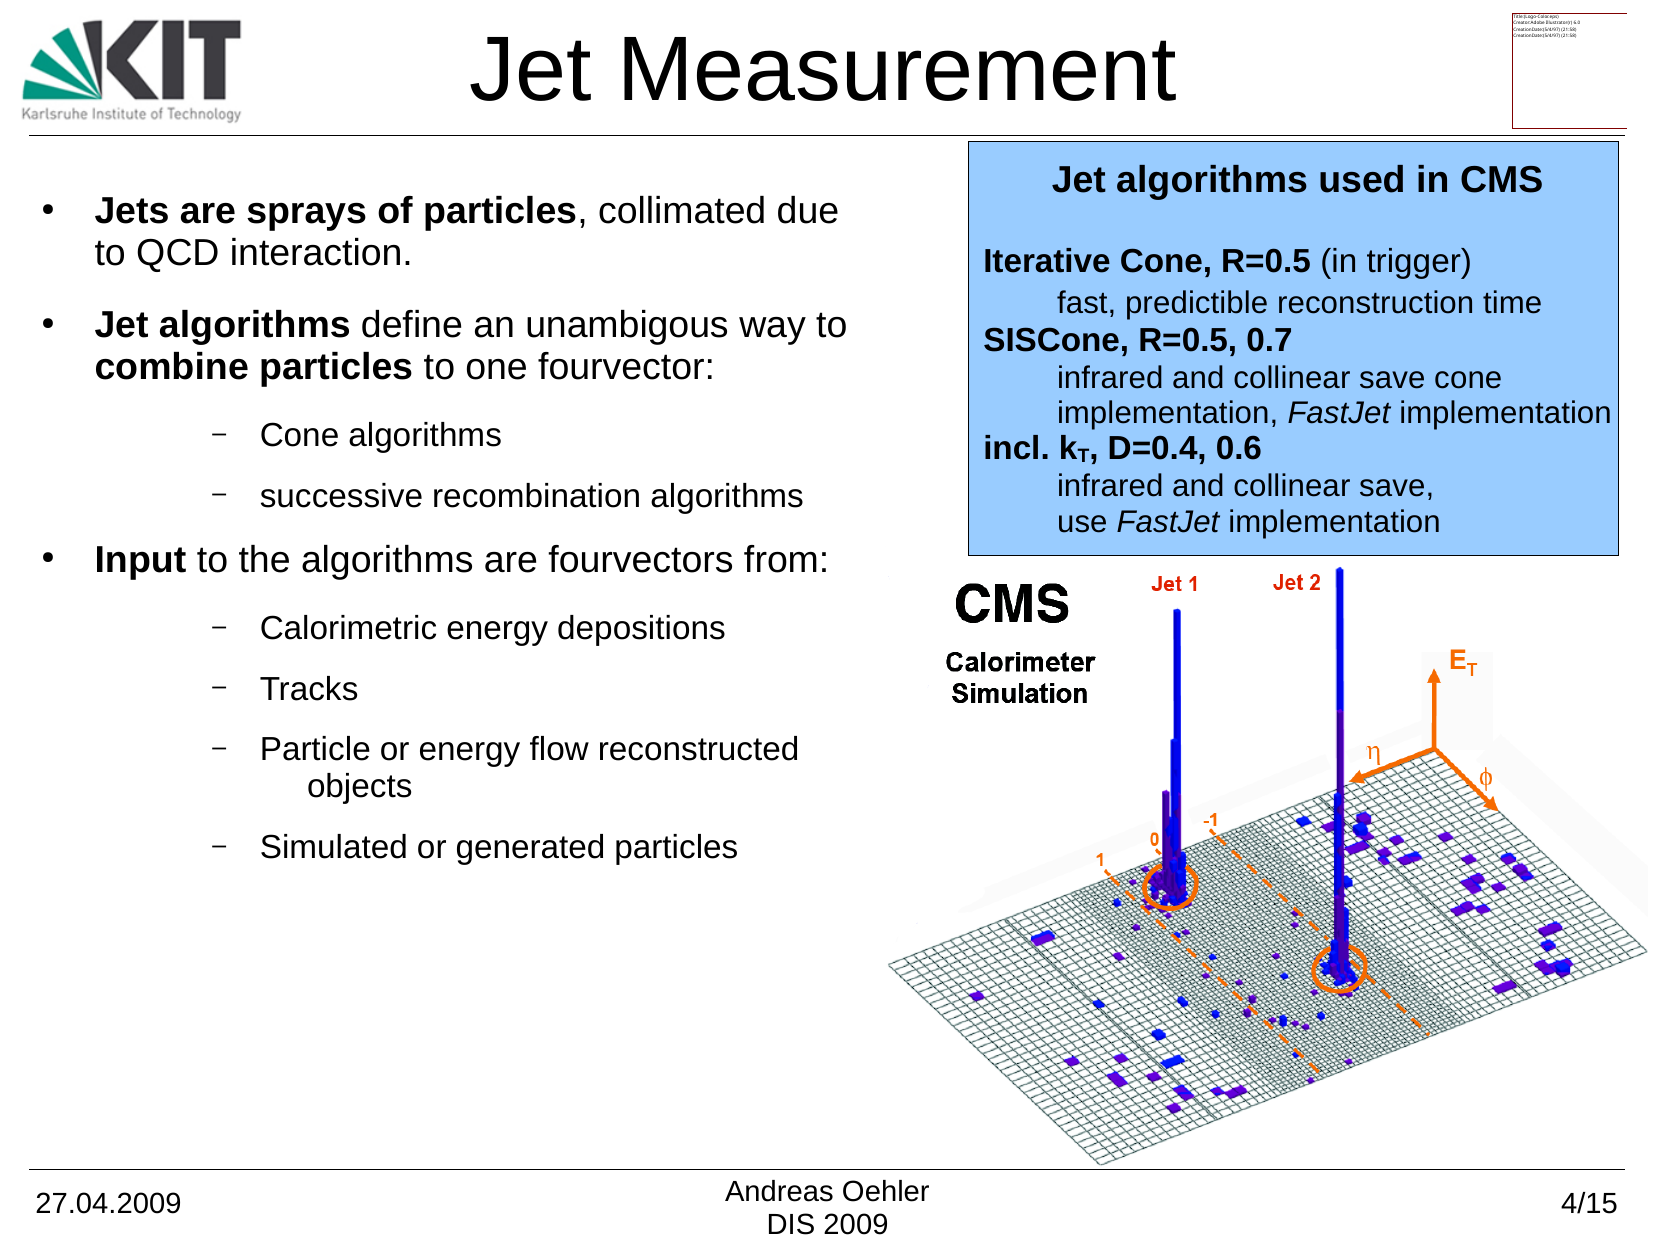

# Jet Measurement
Jet algorithms used in CMS
Iterative Cone, R=0.5 (in trigger)
	fast, predictible reconstruction time
SISCone, R=0.5, 0.7
	infrared and collinear save cone
	implementation, FastJet implementation
incl. kT, D=0.4, 0.6
	infrared and collinear save,
	use FastJet implementation
Jets are sprays of particles, collimated due to QCD interaction.
Jet algorithms define an unambigous way to combine particles to one fourvector:
Cone algorithms
successive recombination algorithms
Input to the algorithms are fourvectors from:
Calorimetric energy depositions
Tracks
Particle or energy flow reconstructed objects
Simulated or generated particles
Andreas Oehler DIS 2009
27.04.2009
4